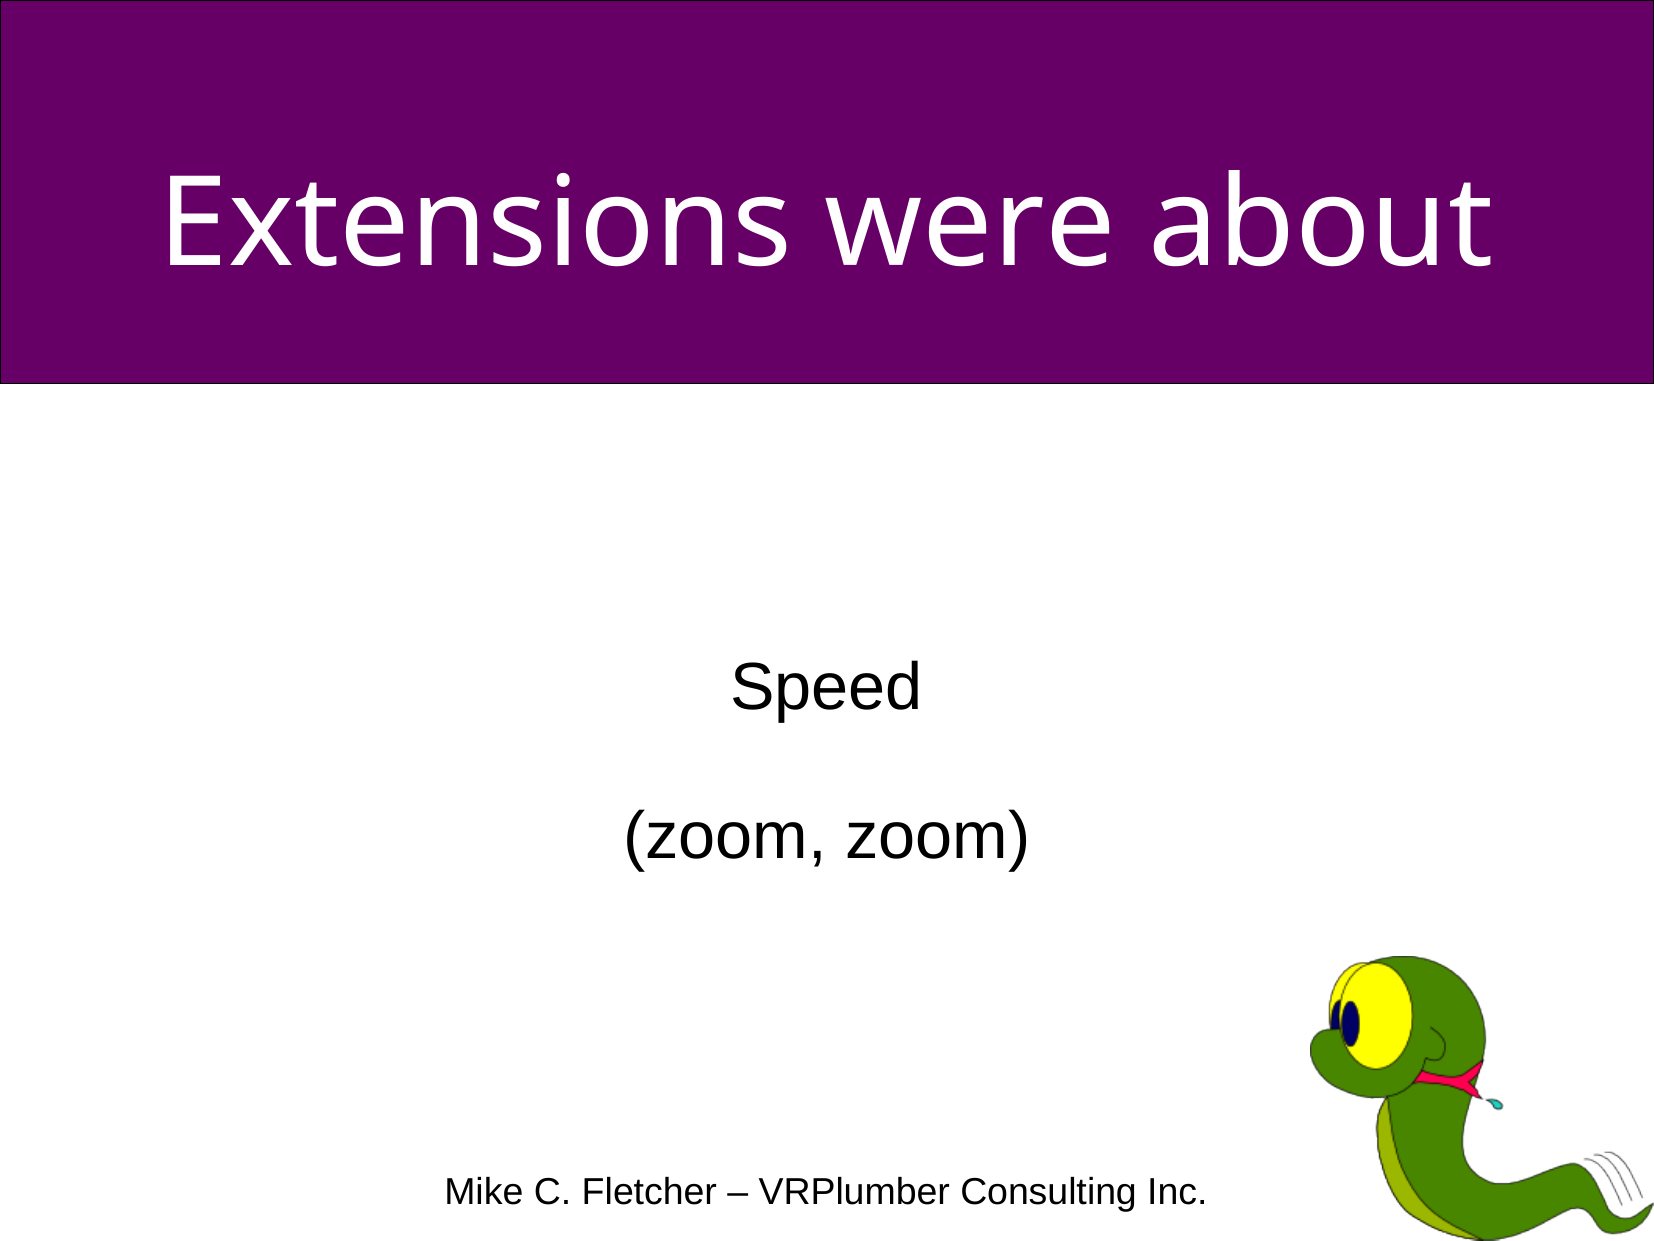

# Extensions were about
Speed
(zoom, zoom)